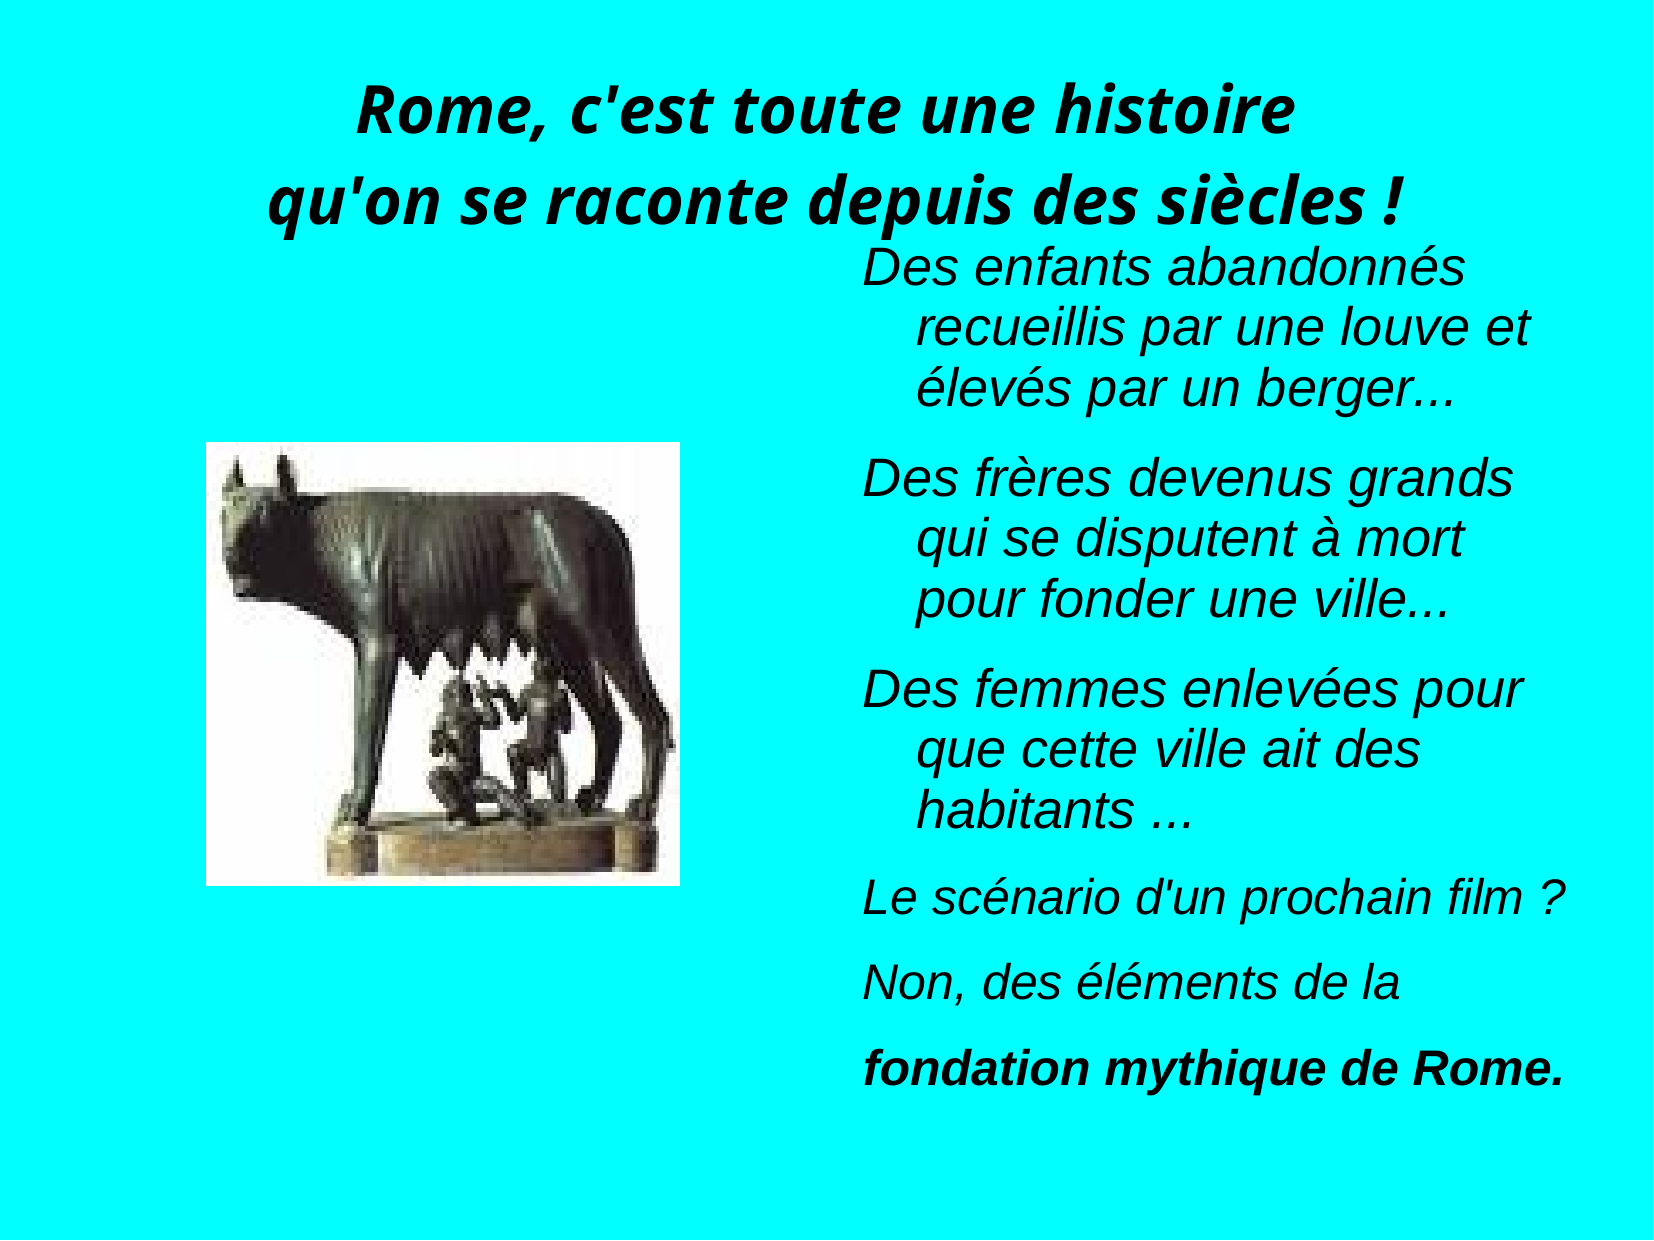

# Rome, c'est toute une histoire qu'on se raconte depuis des siècles !
Des enfants abandonnés recueillis par une louve et élevés par un berger...
Des frères devenus grands qui se disputent à mort pour fonder une ville...
Des femmes enlevées pour que cette ville ait des habitants ...
Le scénario d'un prochain film ?
Non, des éléments de la
fondation mythique de Rome.